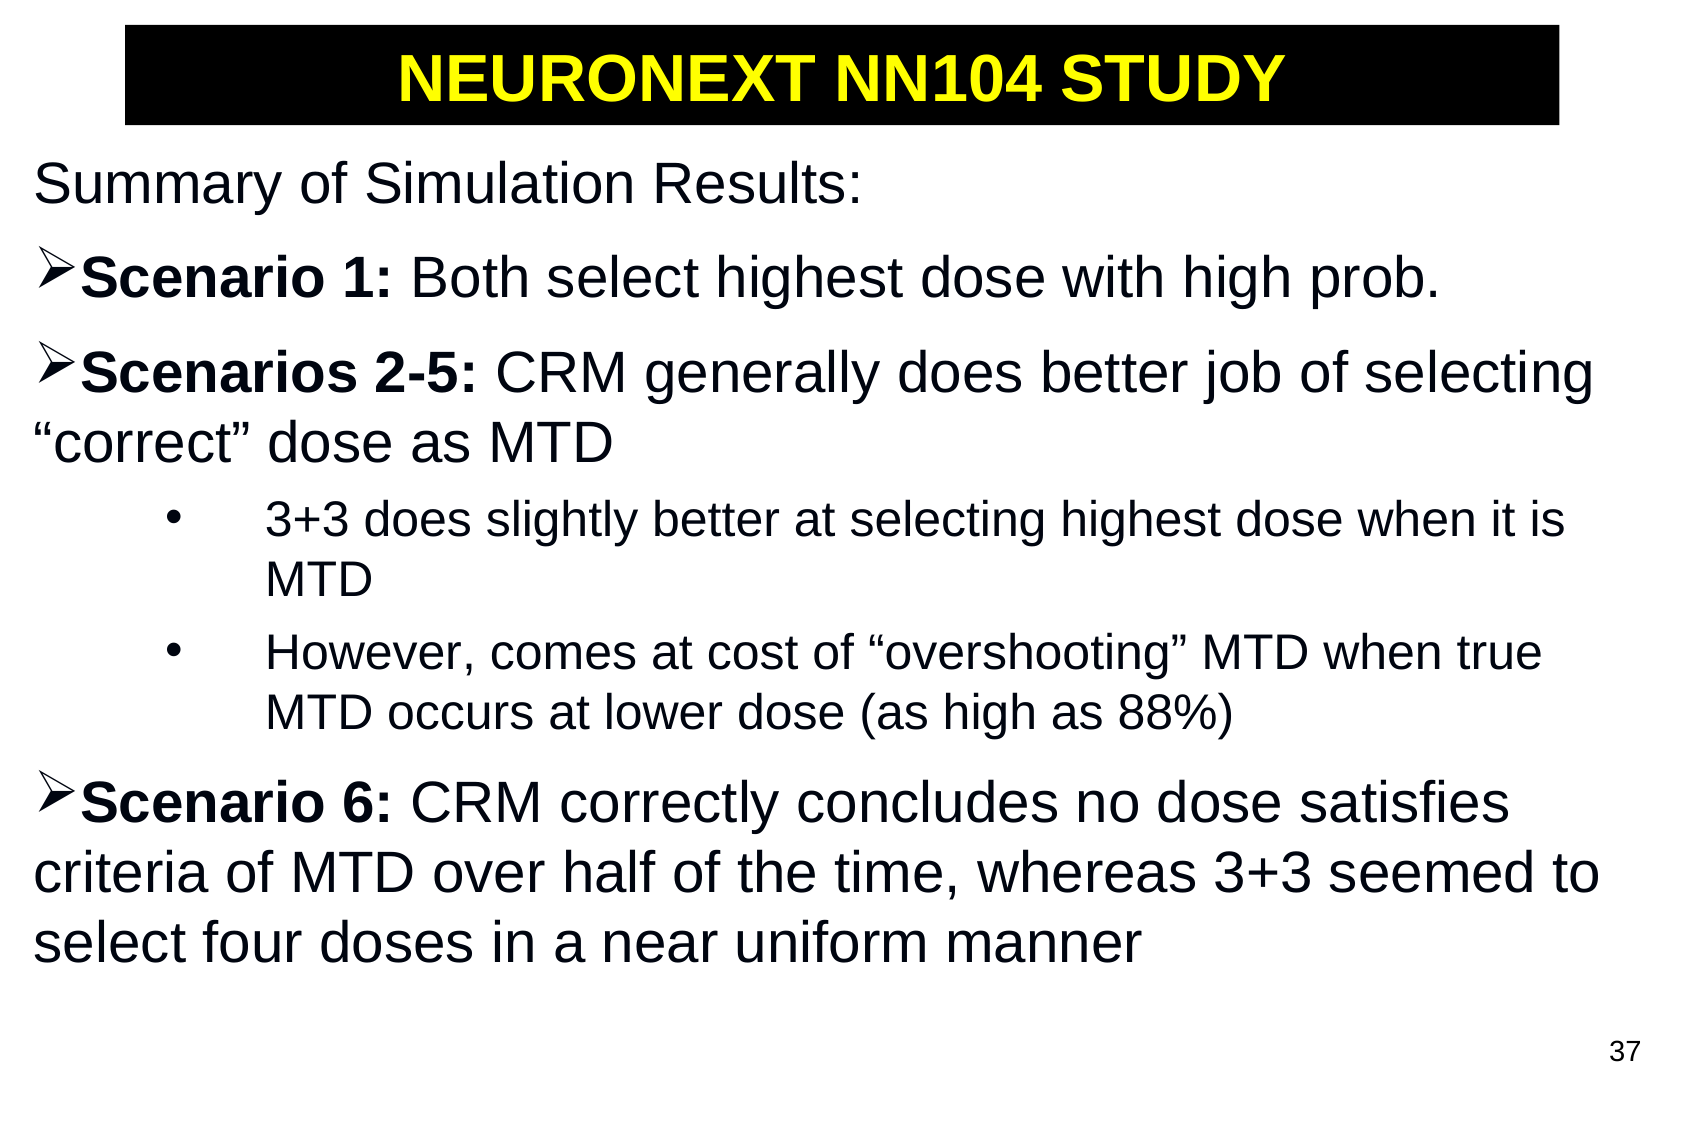

NEURONEXT NN104 STUDY
# Summary of Simulation Results:
Scenario 1: Both select highest dose with high prob.
Scenarios 2-5: CRM generally does better job of selecting “correct” dose as MTD
3+3 does slightly better at selecting highest dose when it is MTD
However, comes at cost of “overshooting” MTD when true MTD occurs at lower dose (as high as 88%)
Scenario 6: CRM correctly concludes no dose satisfies criteria of MTD over half of the time, whereas 3+3 seemed to select four doses in a near uniform manner